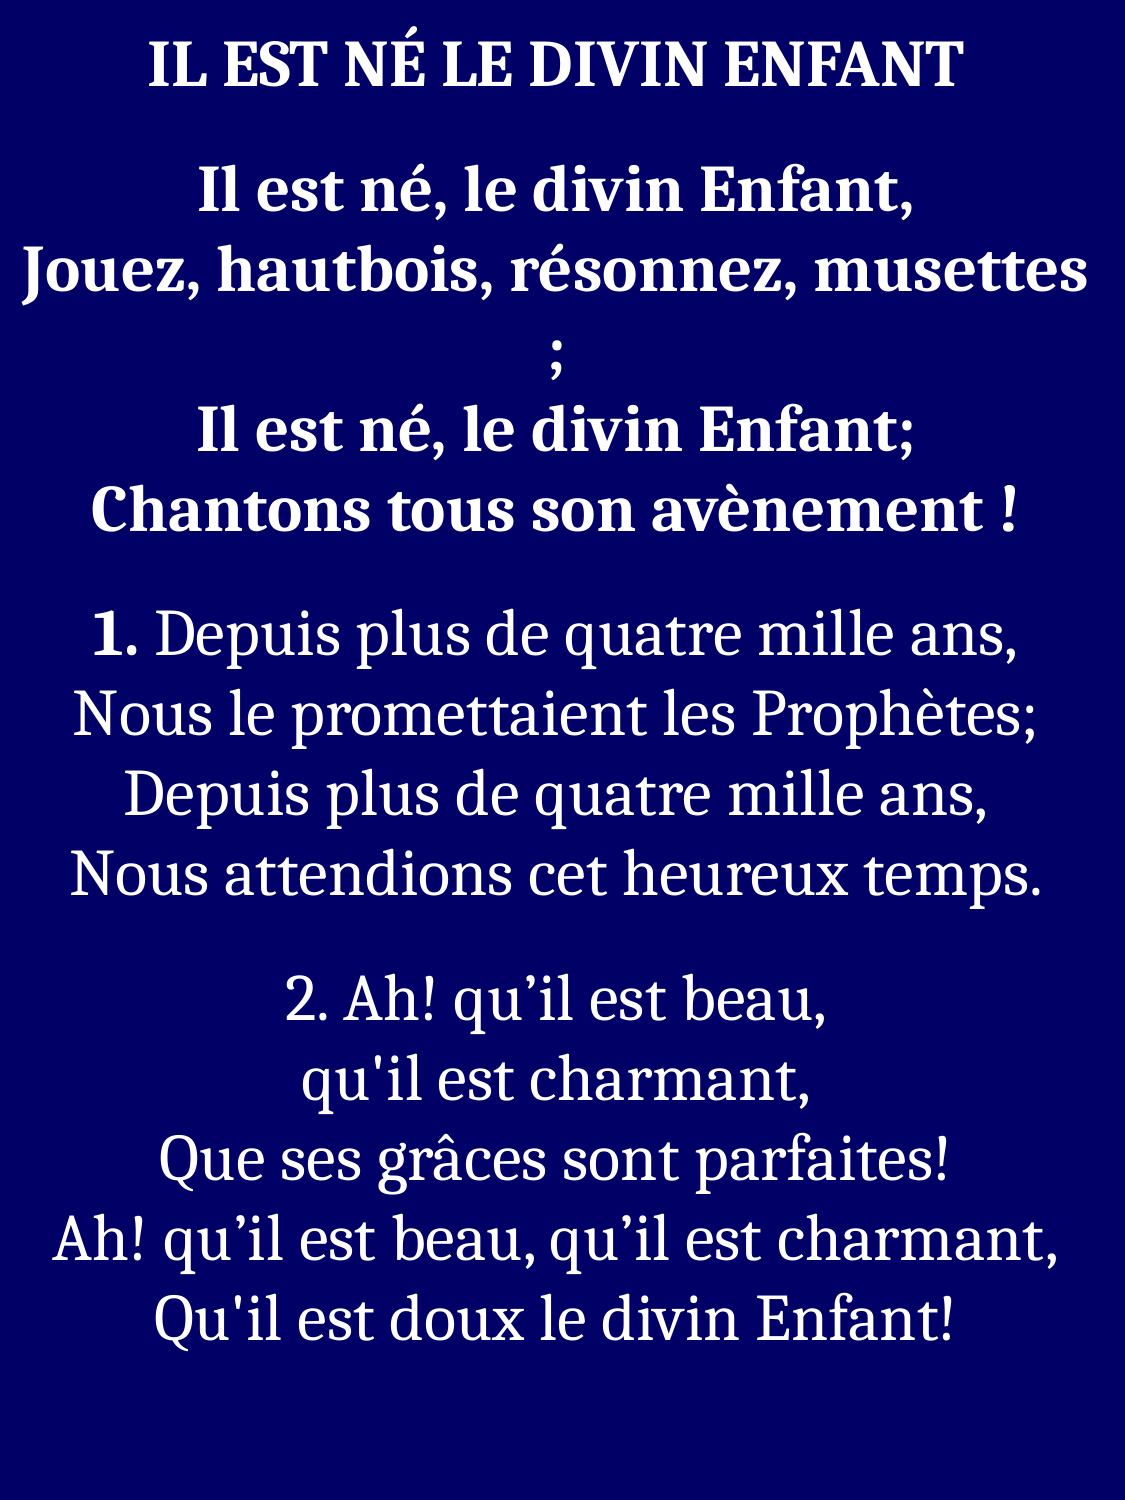

IL EST NÉ LE DIVIN ENFANT
Il est né, le divin Enfant,
Jouez, hautbois, résonnez, musettes ;
Il est né, le divin Enfant;
Chantons tous son avènement !
1. Depuis plus de quatre mille ans,
Nous le promettaient les Prophètes;
Depuis plus de quatre mille ans,
Nous attendions cet heureux temps.
2. Ah! qu’il est beau,
qu'il est charmant,
Que ses grâces sont parfaites!
Ah! qu’il est beau, qu’il est charmant,
Qu'il est doux le divin Enfant!